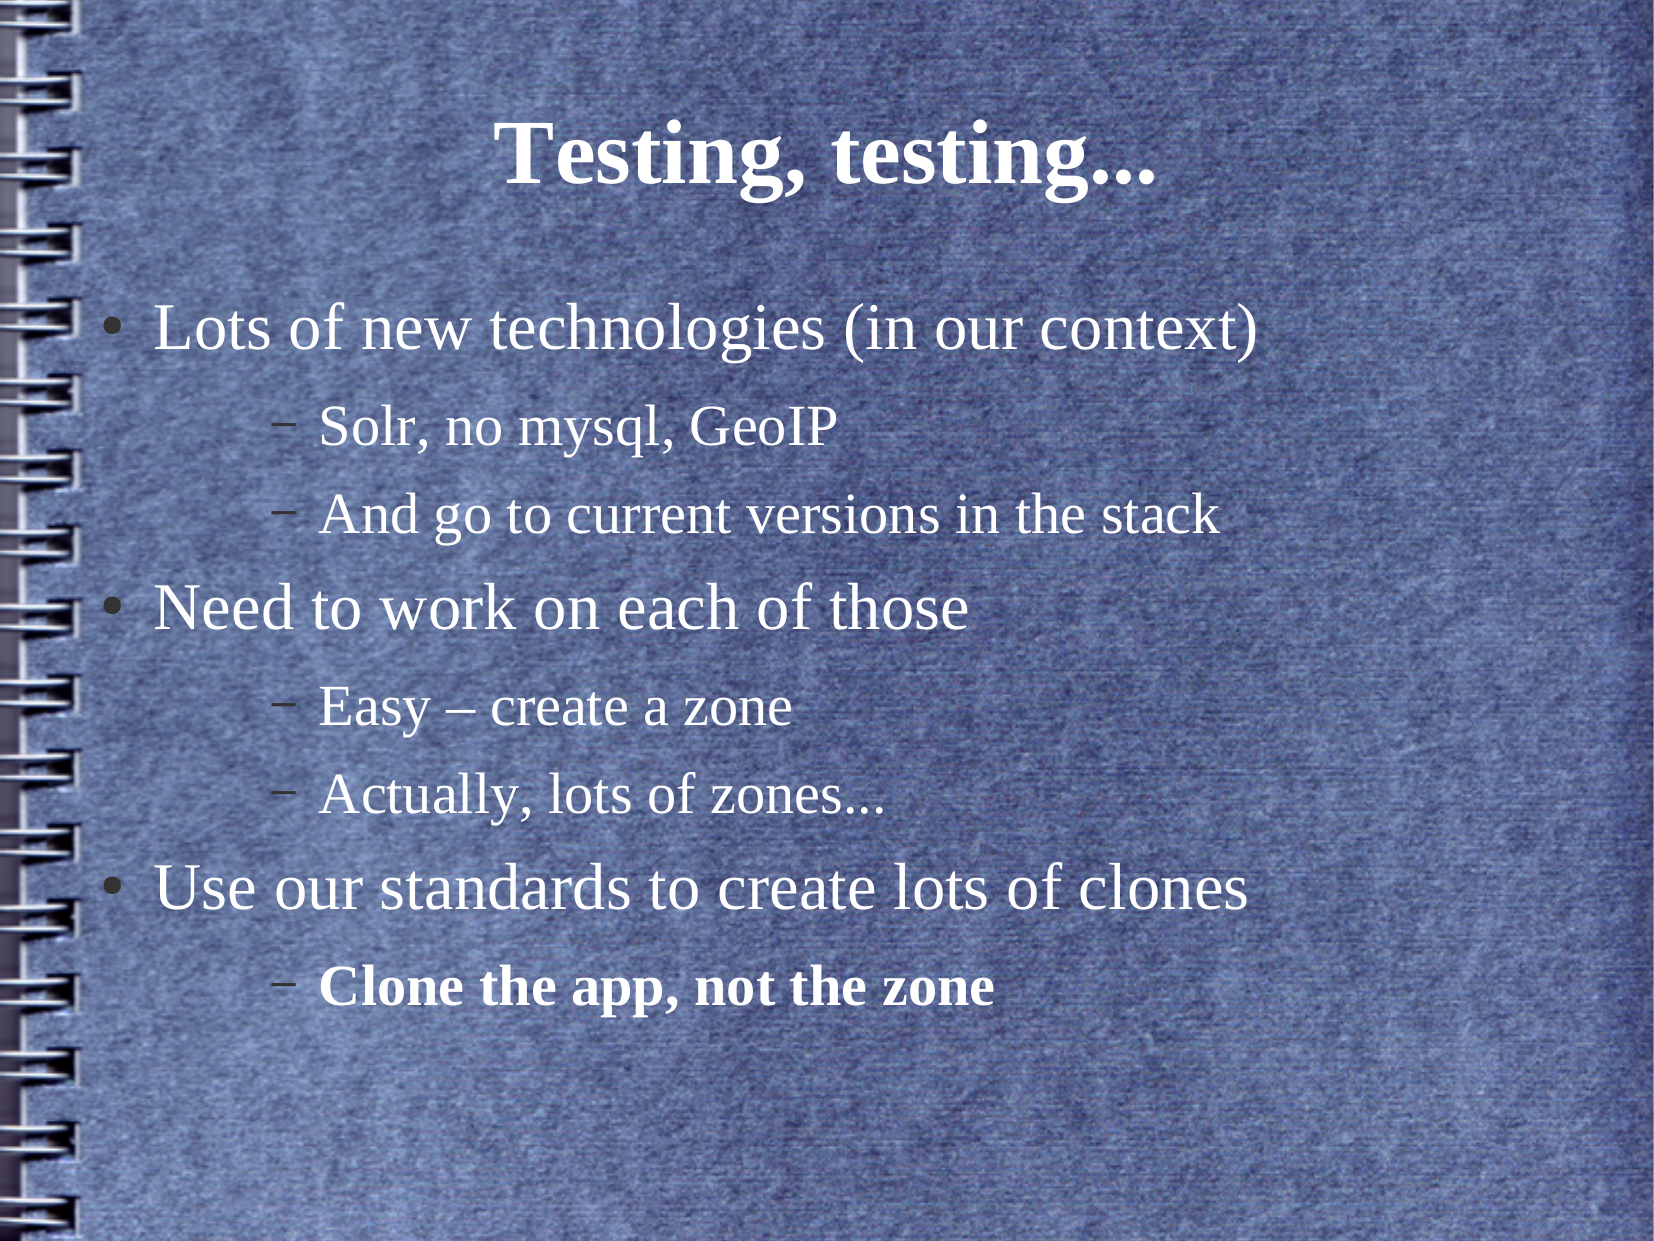

# Testing, testing...
Lots of new technologies (in our context)
Solr, no mysql, GeoIP
And go to current versions in the stack
Need to work on each of those
Easy – create a zone
Actually, lots of zones...
Use our standards to create lots of clones
Clone the app, not the zone